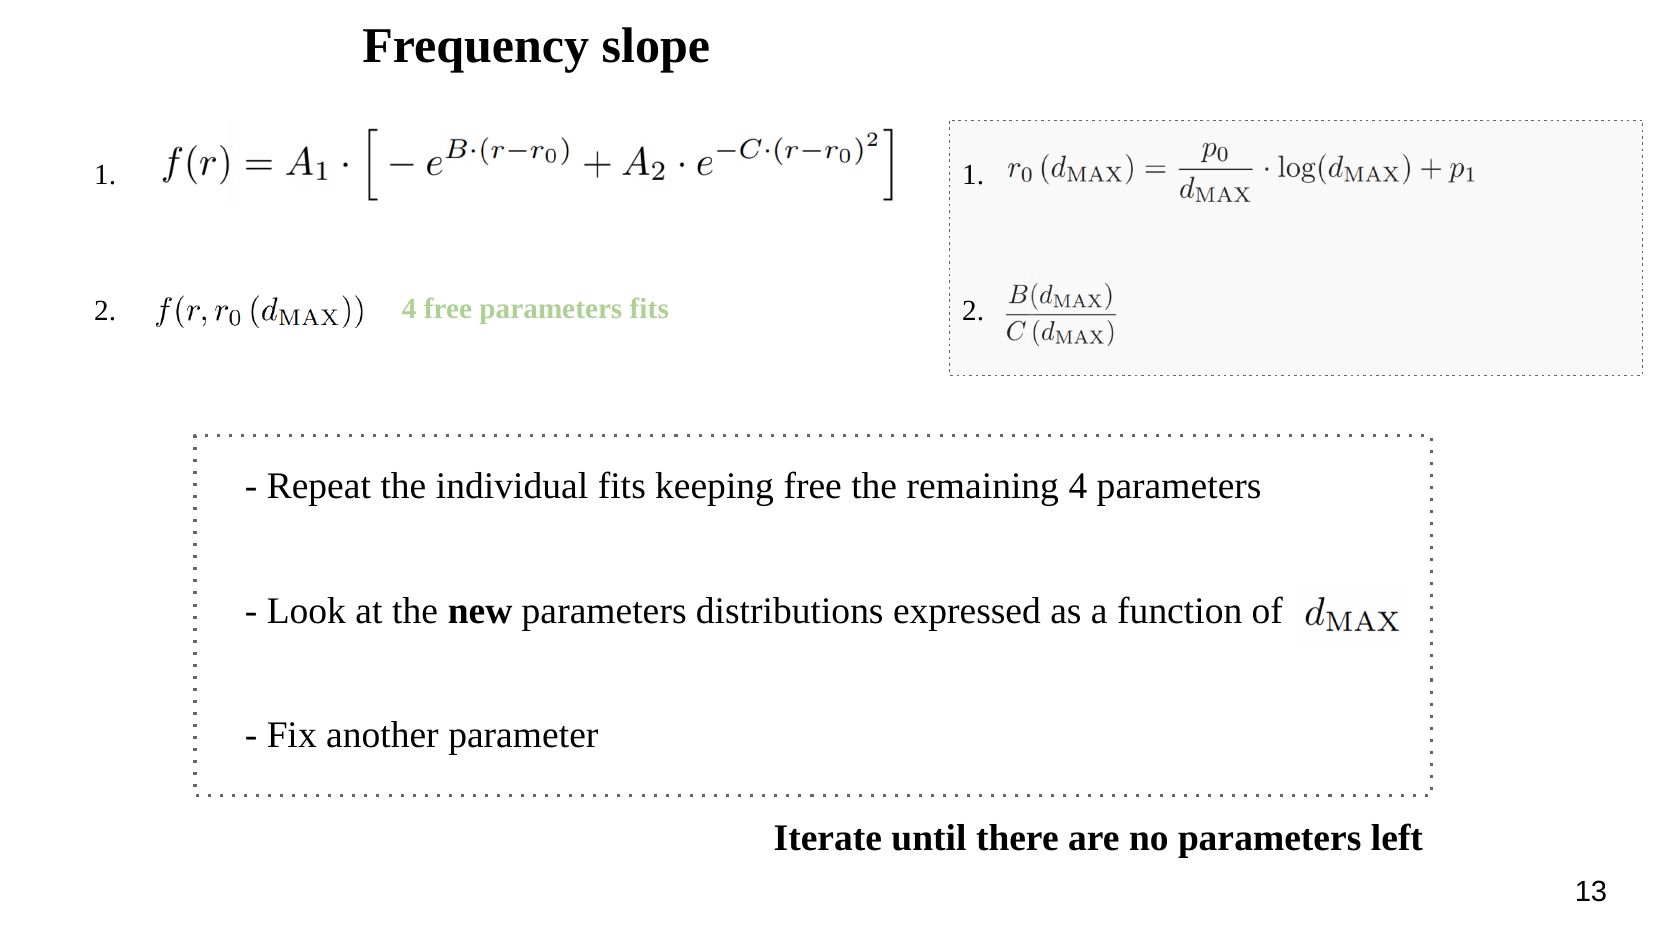

Frequency slope
1.
1.
4 free parameters fits
2.
2.
- Repeat the individual fits keeping free the remaining 4 parameters
- Look at the new parameters distributions expressed as a function of
- Fix another parameter
 Iterate until there are no parameters left